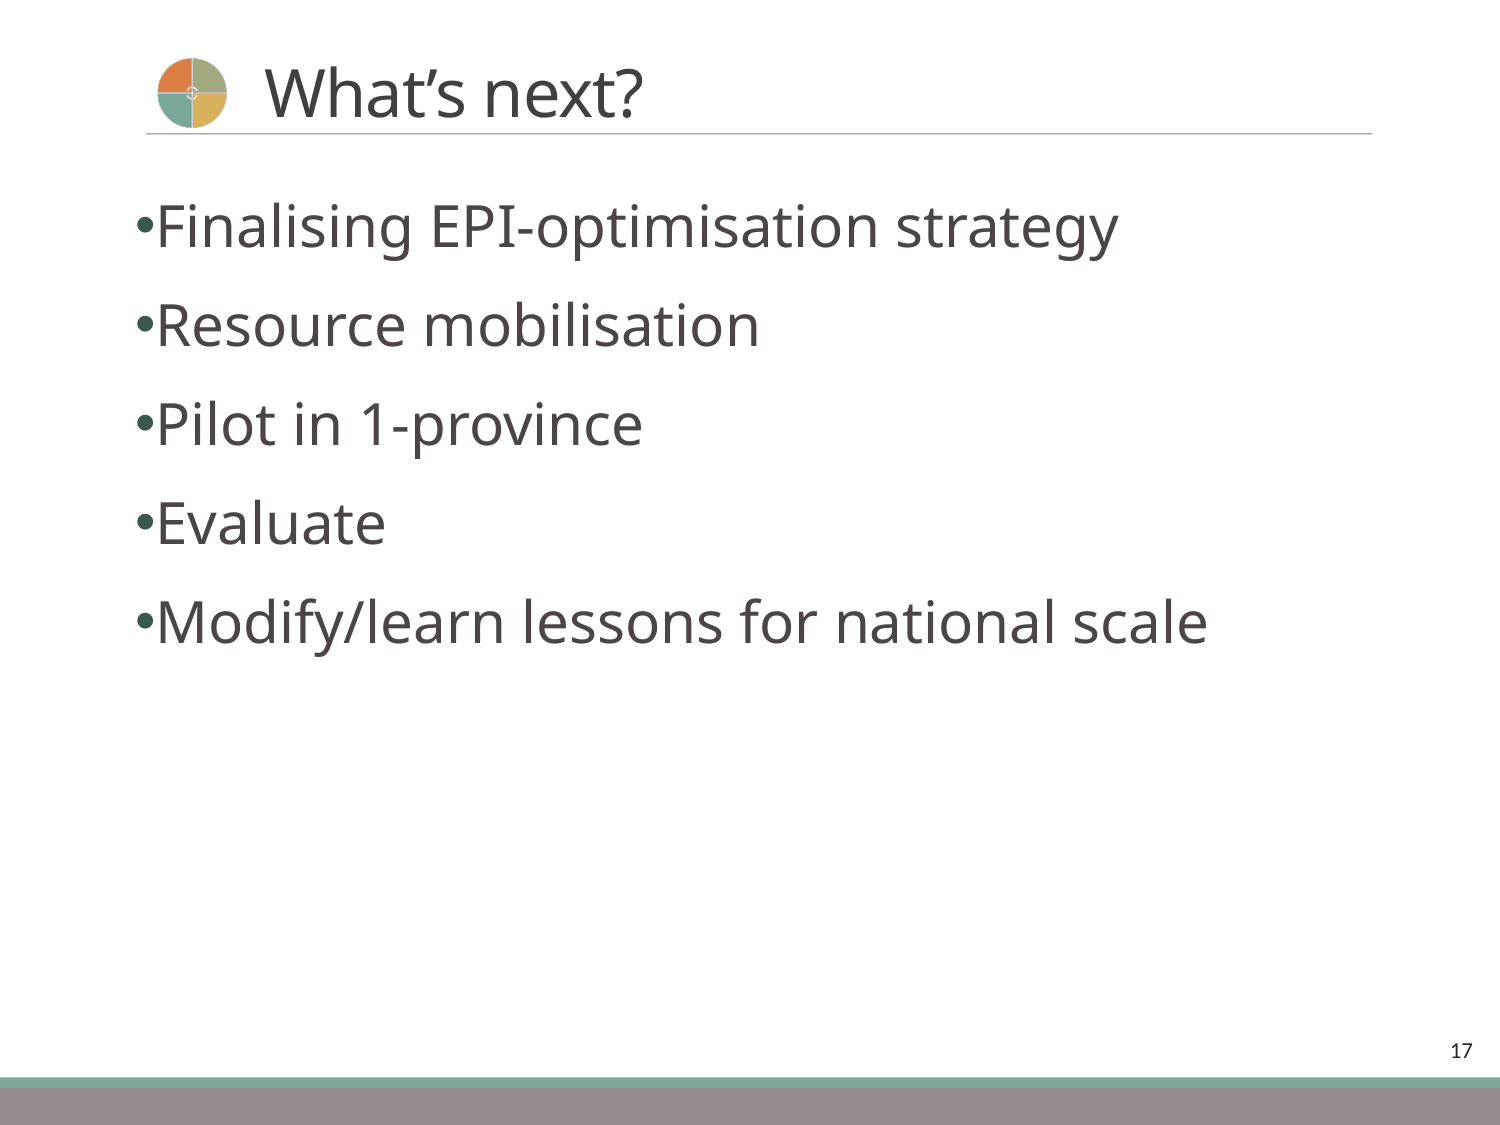

# What’s next?
Finalising EPI-optimisation strategy
Resource mobilisation
Pilot in 1-province
Evaluate
Modify/learn lessons for national scale